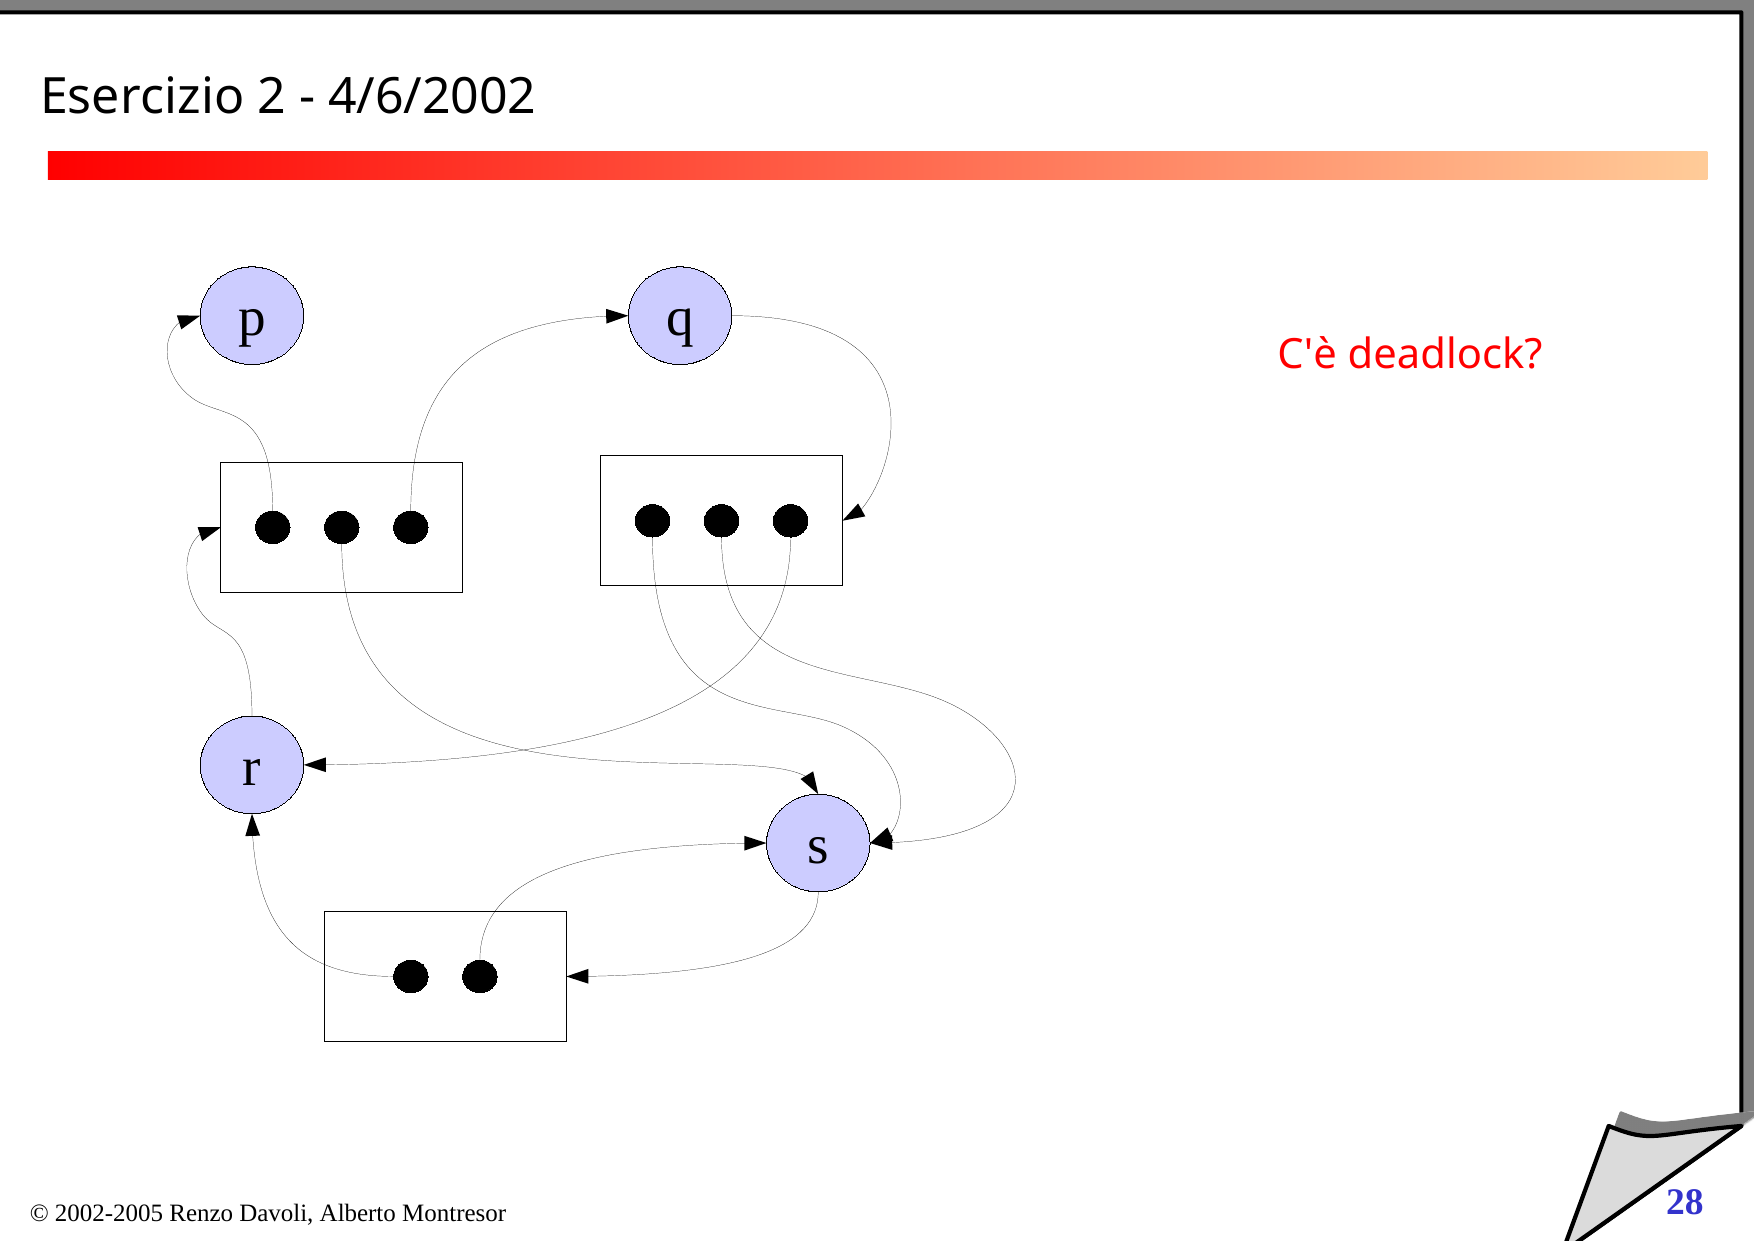

# Esercizio 2 - 4/6/2002
p
q
C'è deadlock?
r
s